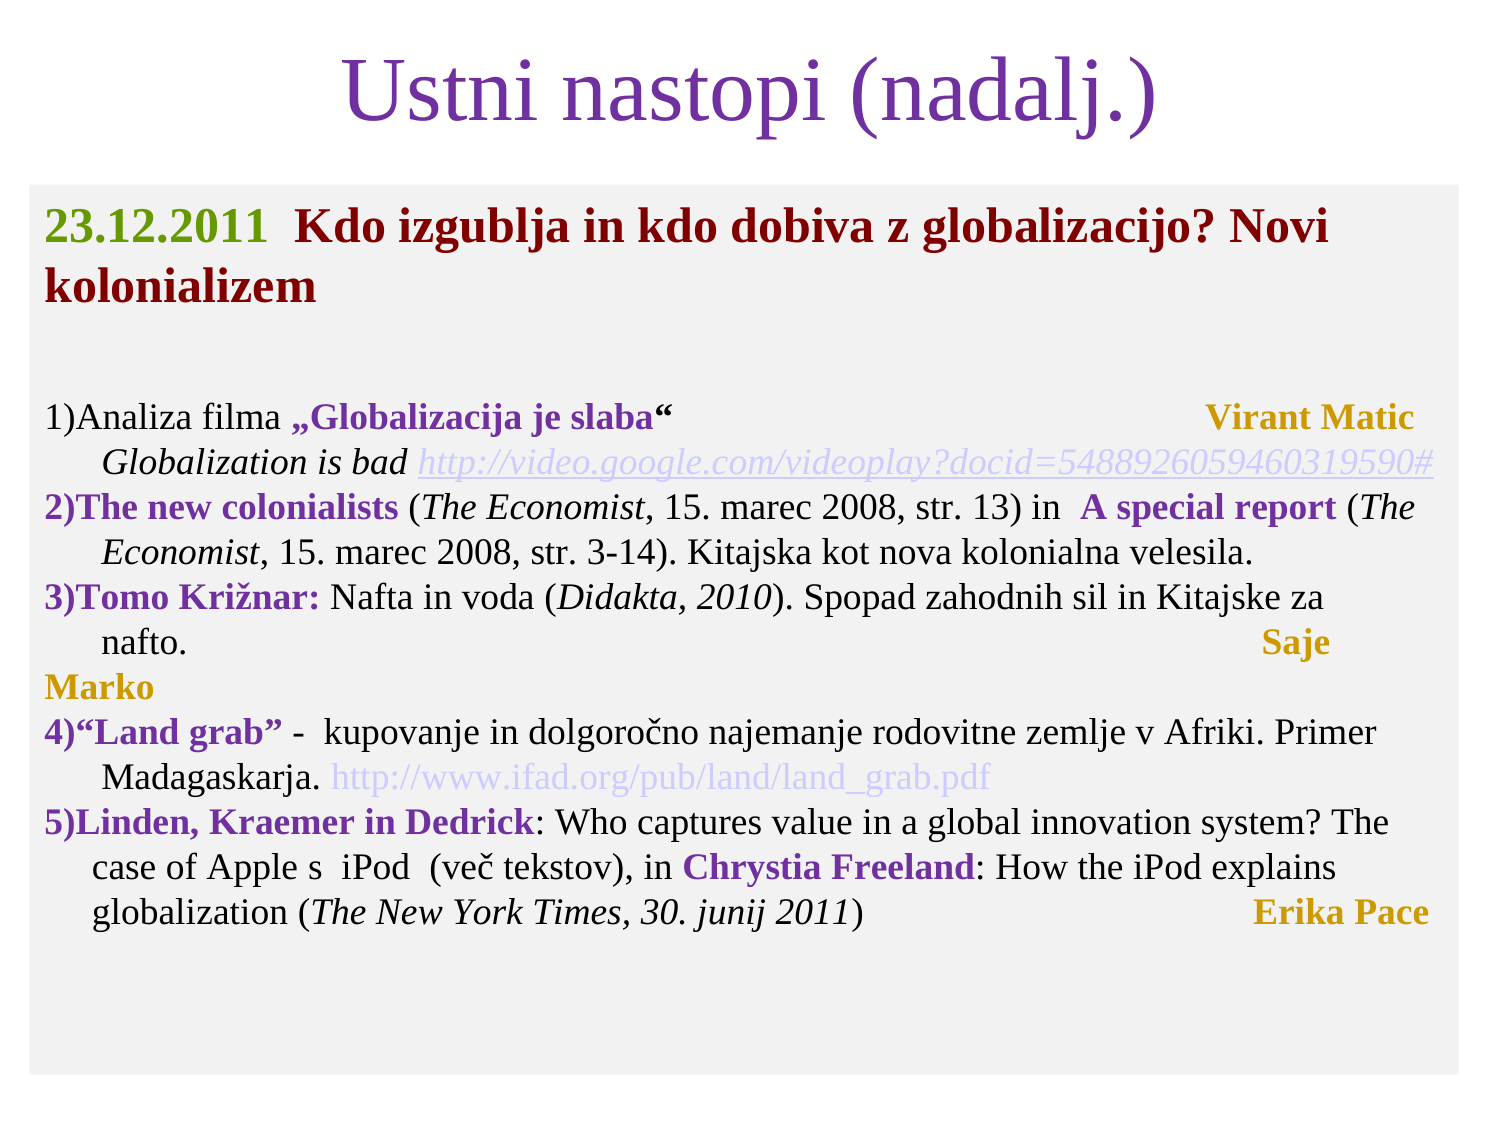

# Ustni nastopi (nadalj.)
23.12.2011 Kdo izgublja in kdo dobiva z globalizacijo? Novi kolonializem
Analiza filma „Globalizacija je slaba“ Virant Matic
 Globalization is bad http://video.google.com/videoplay?docid=5488926059460319590#
The new colonialists (The Economist, 15. marec 2008, str. 13) in A special report (The
 Economist, 15. marec 2008, str. 3-14). Kitajska kot nova kolonialna velesila.
Tomo Križnar: Nafta in voda (Didakta, 2010). Spopad zahodnih sil in Kitajske za
 nafto. Saje Marko
“Land grab” - kupovanje in dolgoročno najemanje rodovitne zemlje v Afriki. Primer
 Madagaskarja. http://www.ifad.org/pub/land/land_grab.pdf
Linden, Kraemer in Dedrick: Who captures value in a global innovation system? The
 case of Apple s iPod (več tekstov), in Chrystia Freeland: How the iPod explains
 globalization (The New York Times, 30. junij 2011) Erika Pace